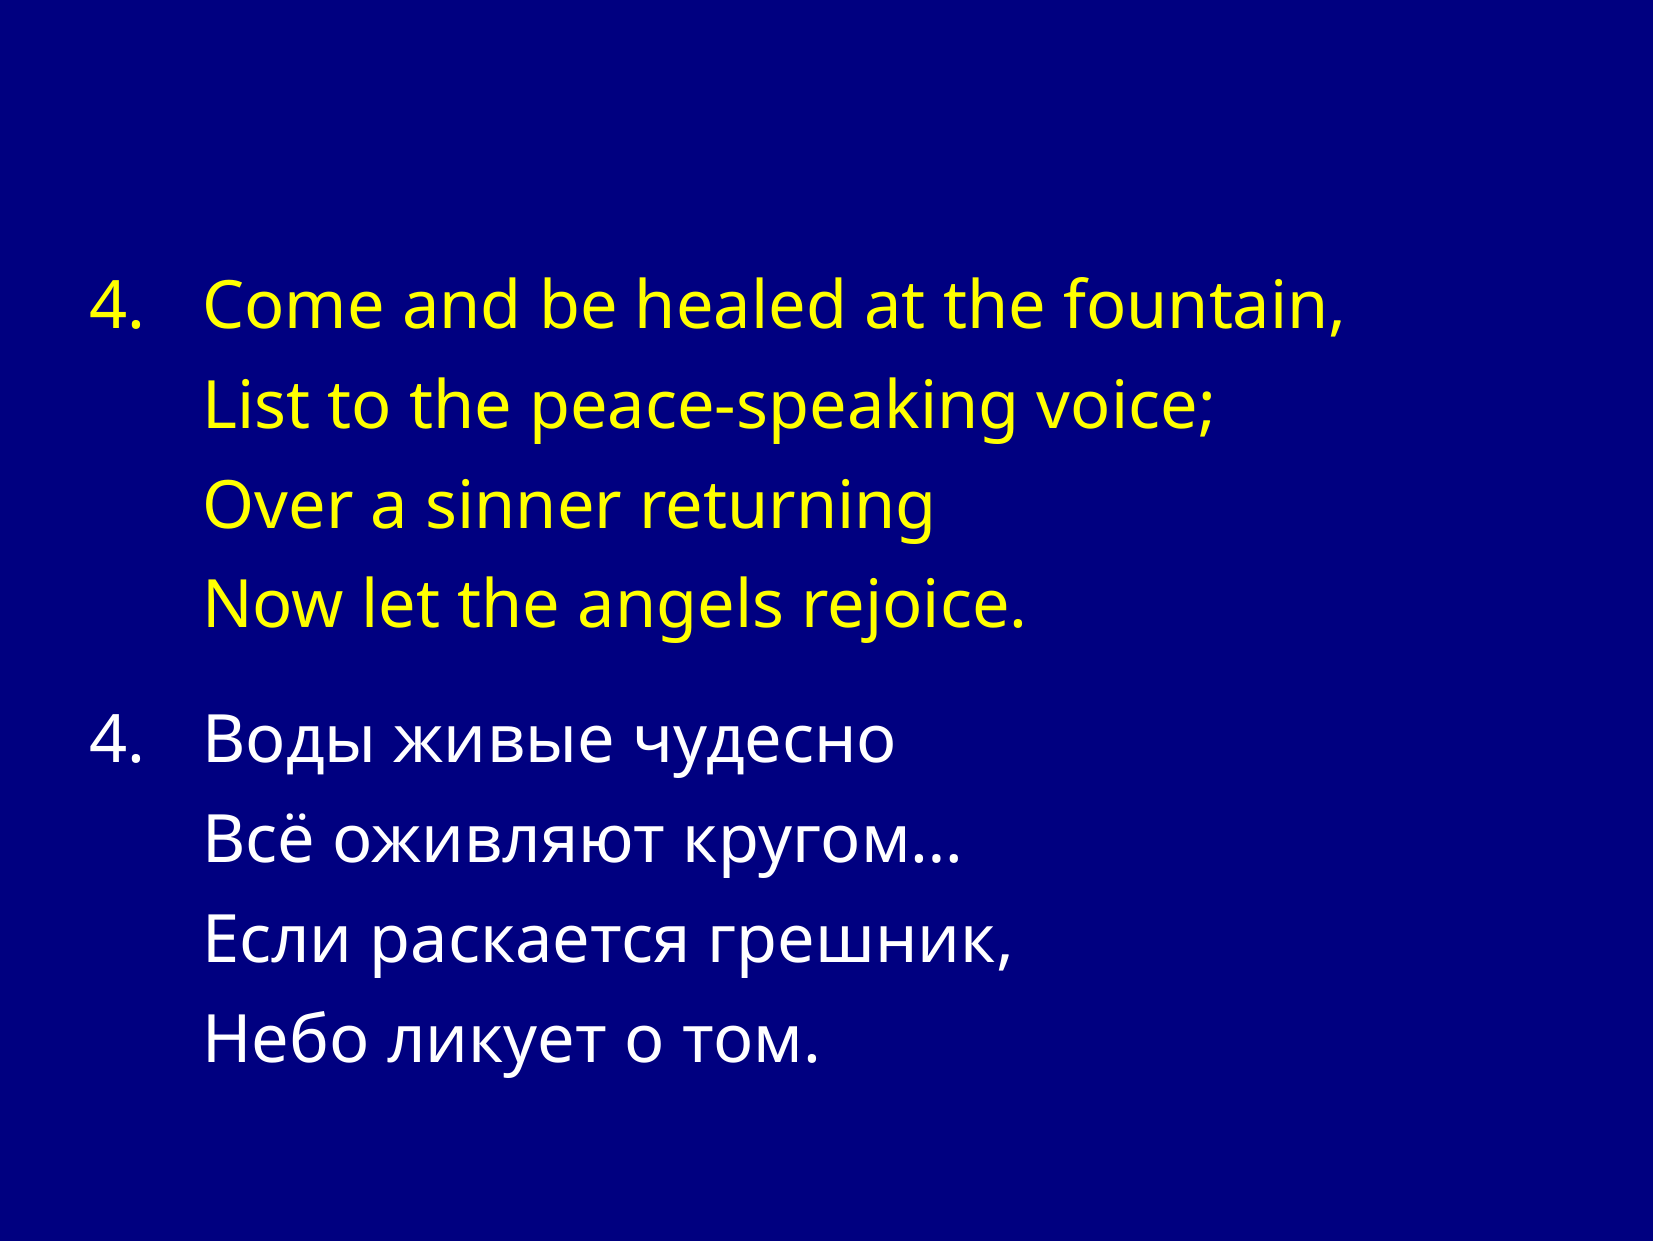

4.	Come and be healed at the fountain,
	List to the peace-speaking voice;
	Over a sinner returning
	Now let the angels rejoice.
4.	Воды живые чудесно
	Всё оживляют кругом…
	Если раскается грешник,
	Небо ликует о том.